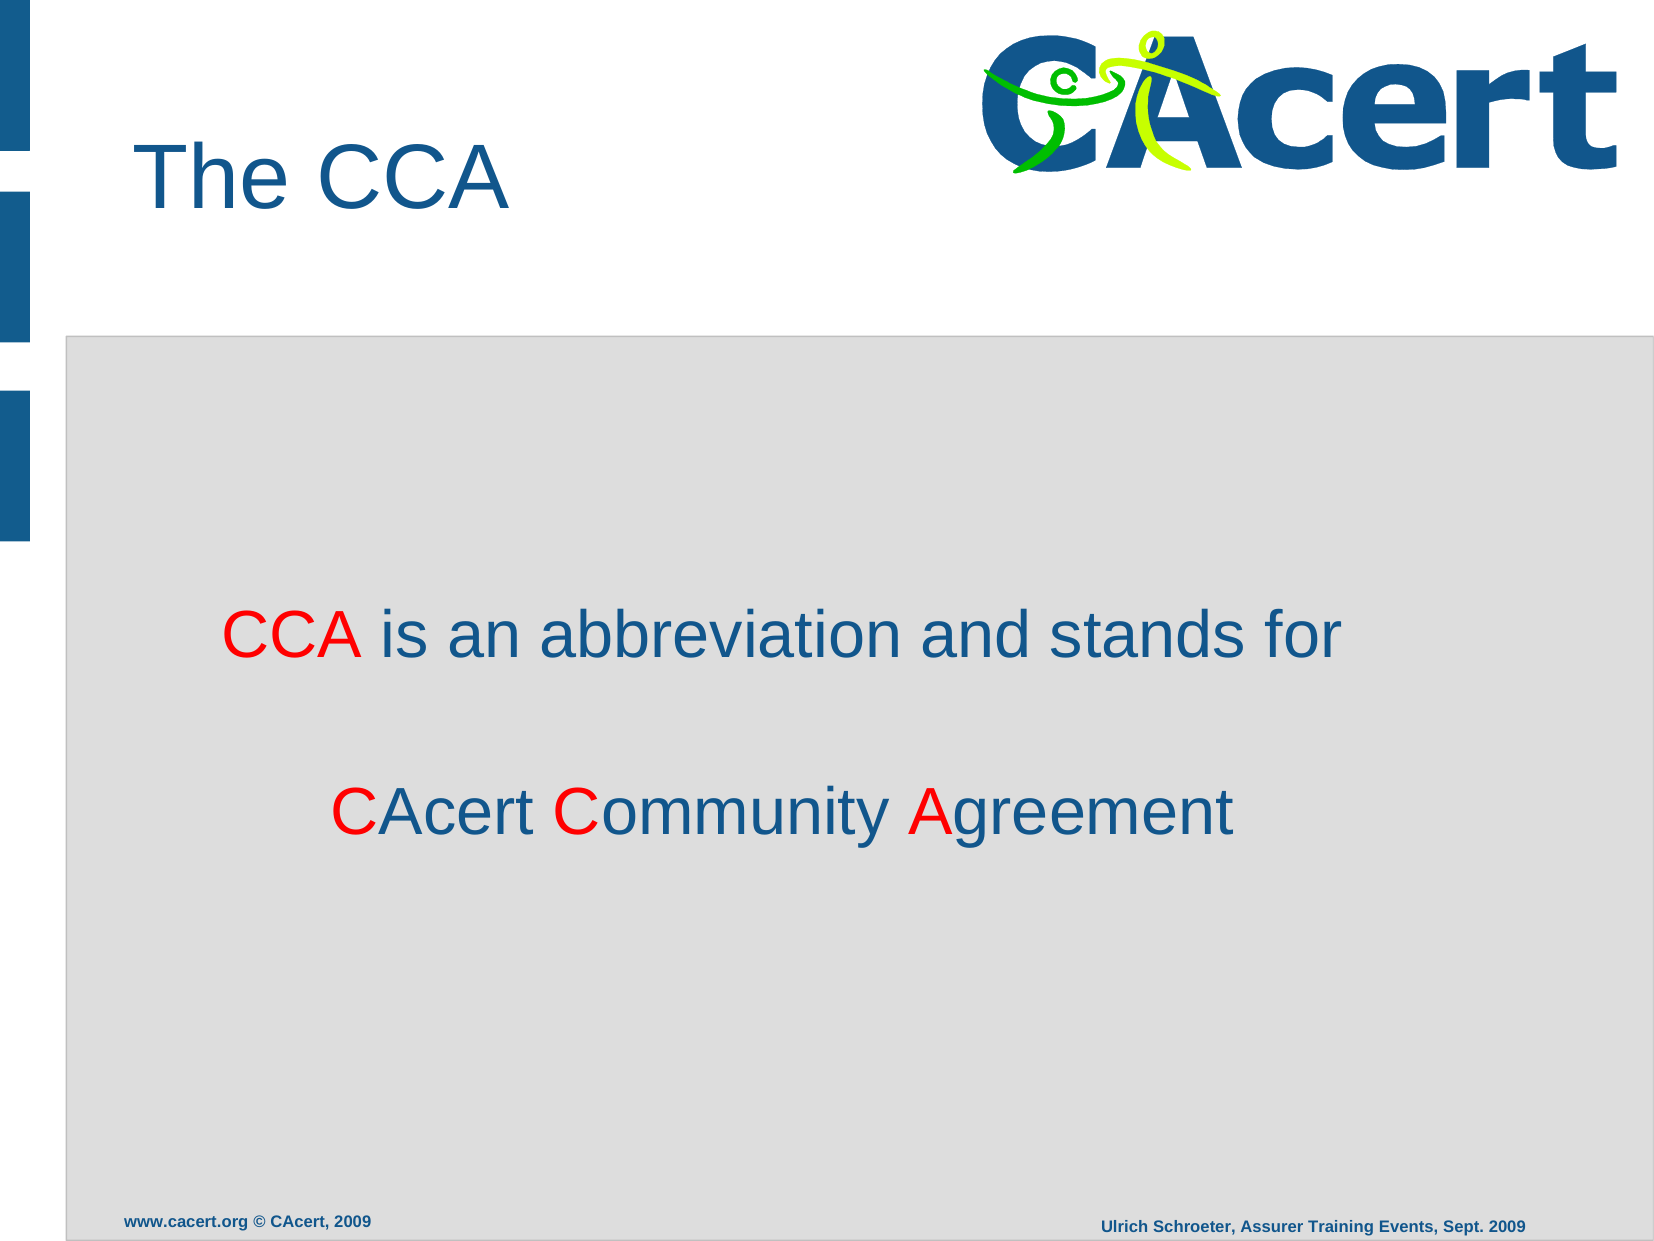

The CCA
CCA is an abbreviation and stands for
CAcert Community Agreement